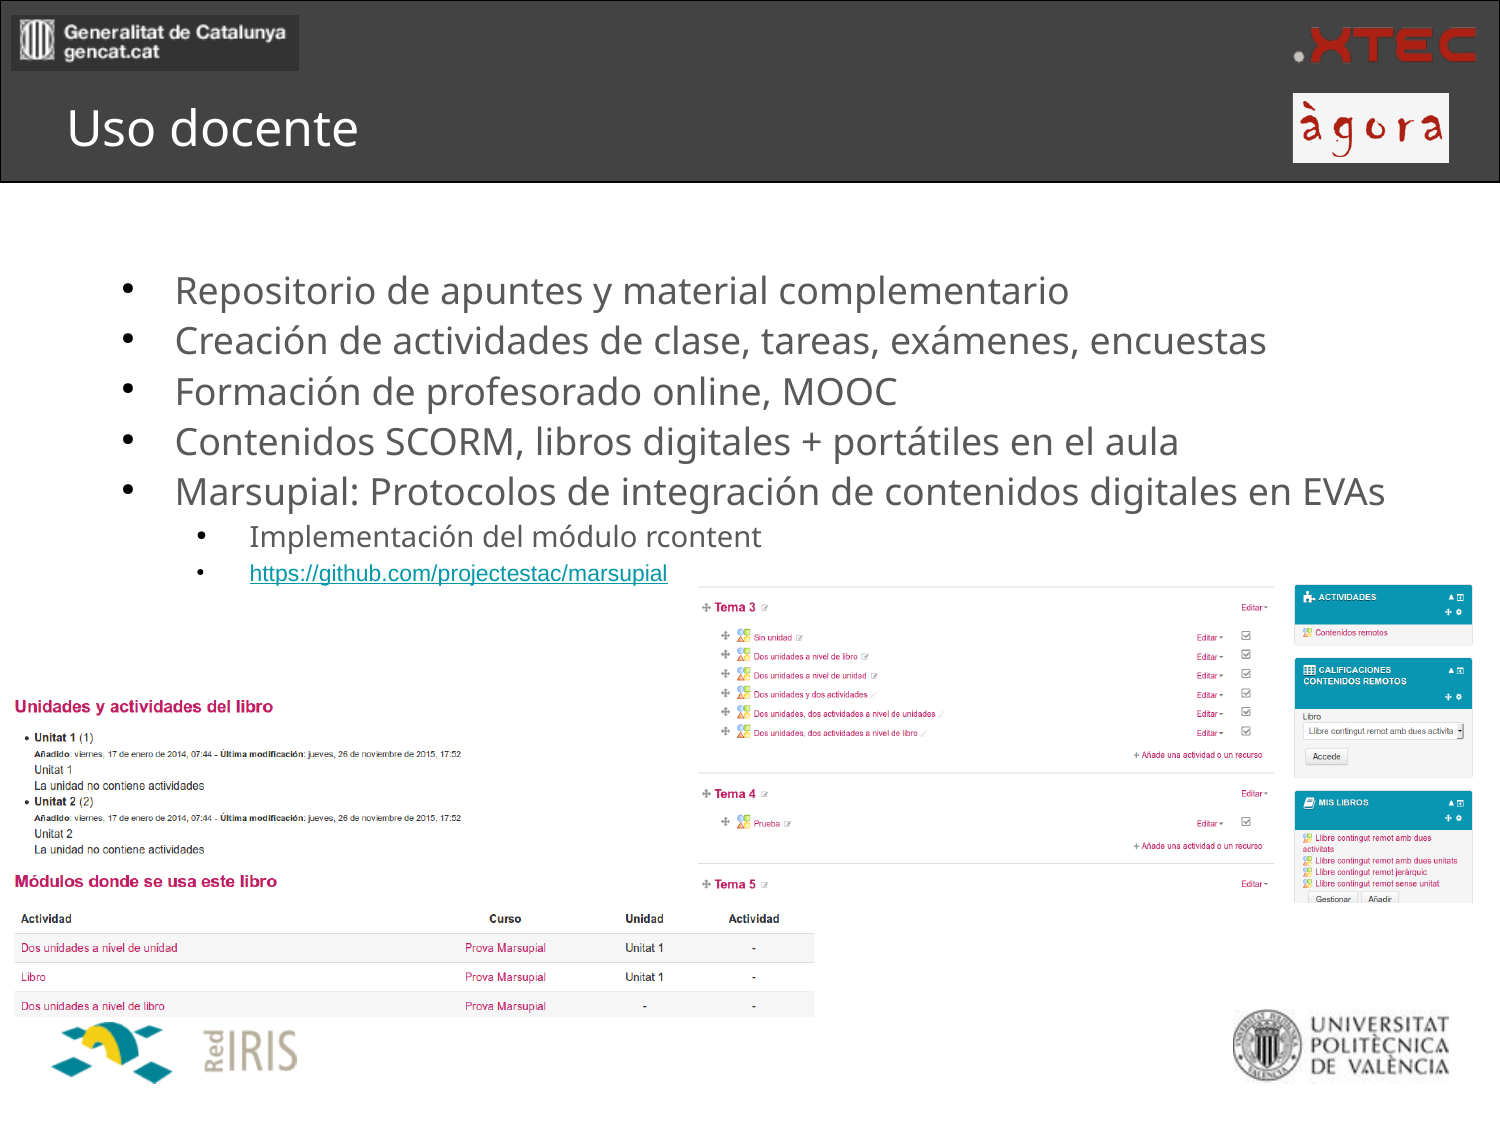

# Uso docente
Repositorio de apuntes y material complementario
Creación de actividades de clase, tareas, exámenes, encuestas
Formación de profesorado online, MOOC
Contenidos SCORM, libros digitales + portátiles en el aula
Marsupial: Protocolos de integración de contenidos digitales en EVAs
Implementación del módulo rcontent
https://github.com/projectestac/marsupial